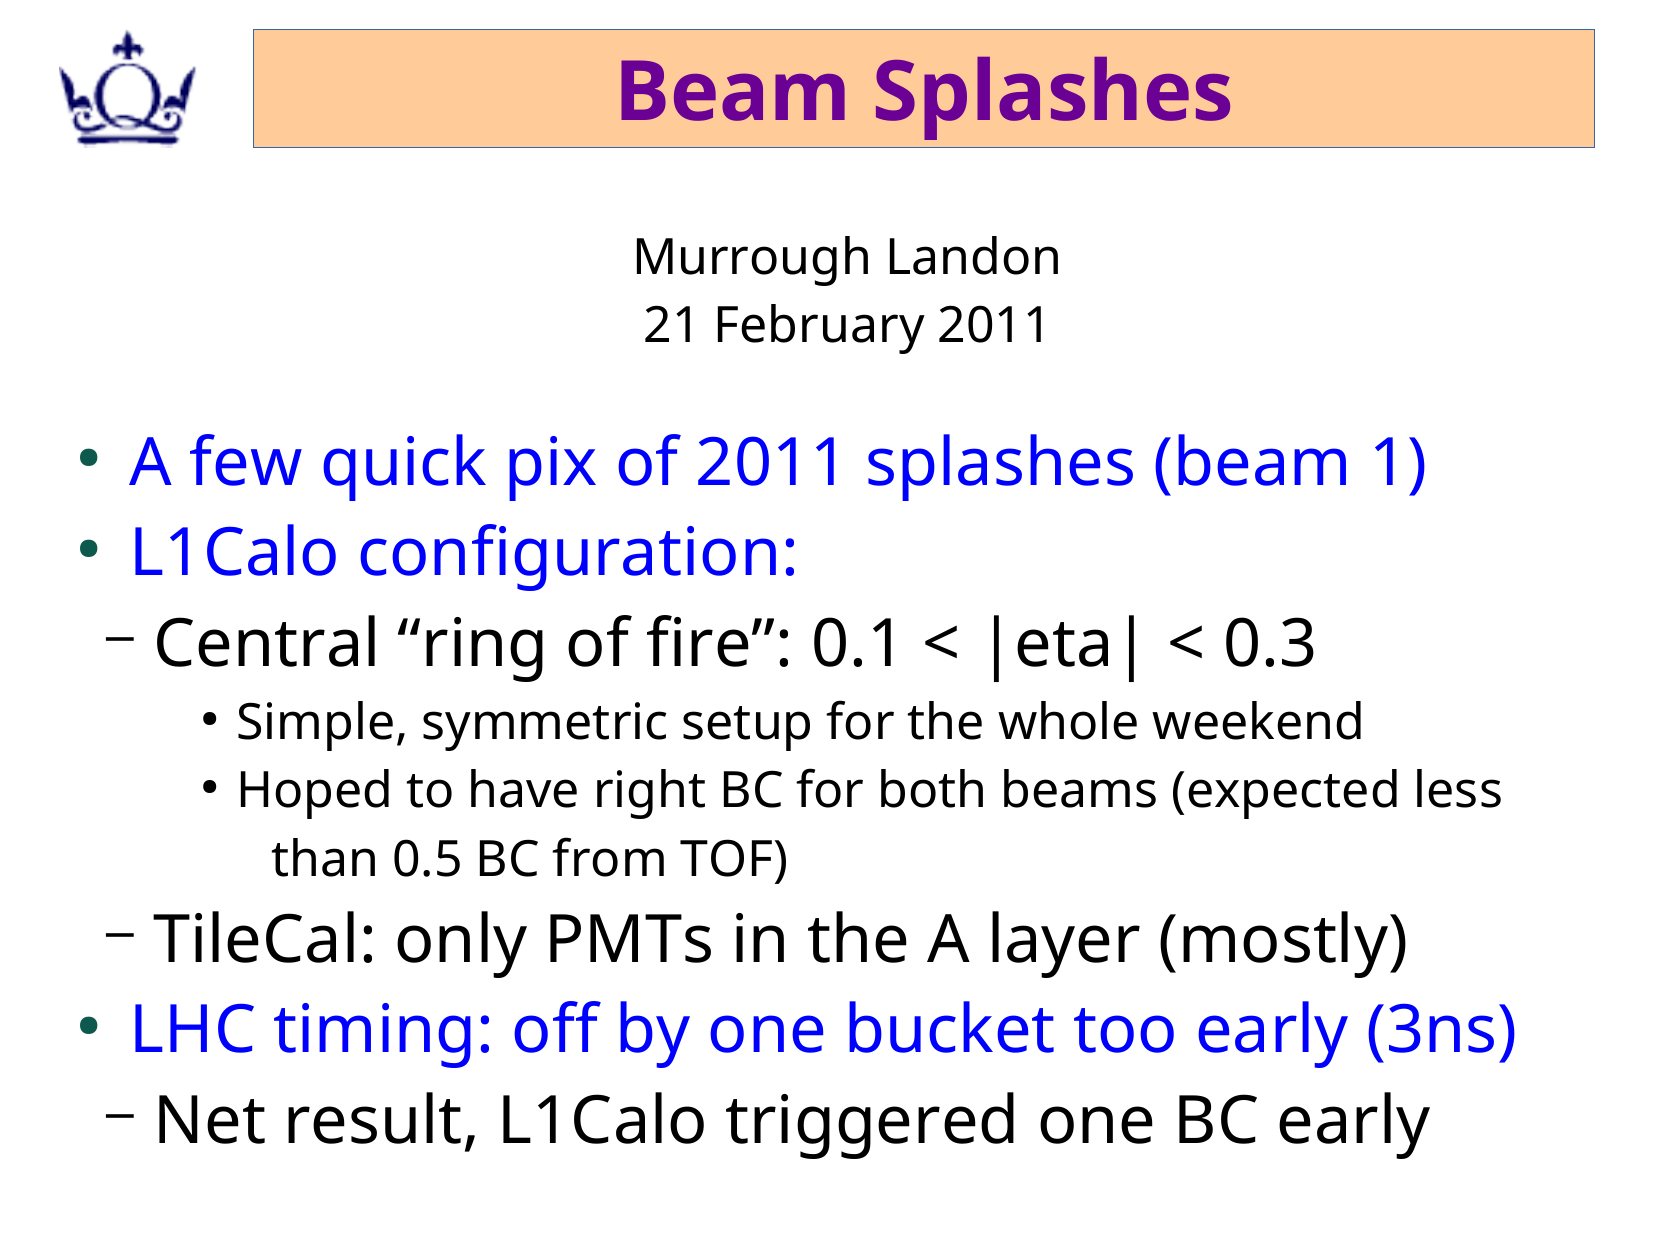

# Beam Splashes
Murrough Landon
21 February 2011
A few quick pix of 2011 splashes (beam 1)
L1Calo configuration:
Central “ring of fire”: 0.1 < |eta| < 0.3
Simple, symmetric setup for the whole weekend
Hoped to have right BC for both beams (expected less than 0.5 BC from TOF)
TileCal: only PMTs in the A layer (mostly)
LHC timing: off by one bucket too early (3ns)
Net result, L1Calo triggered one BC early